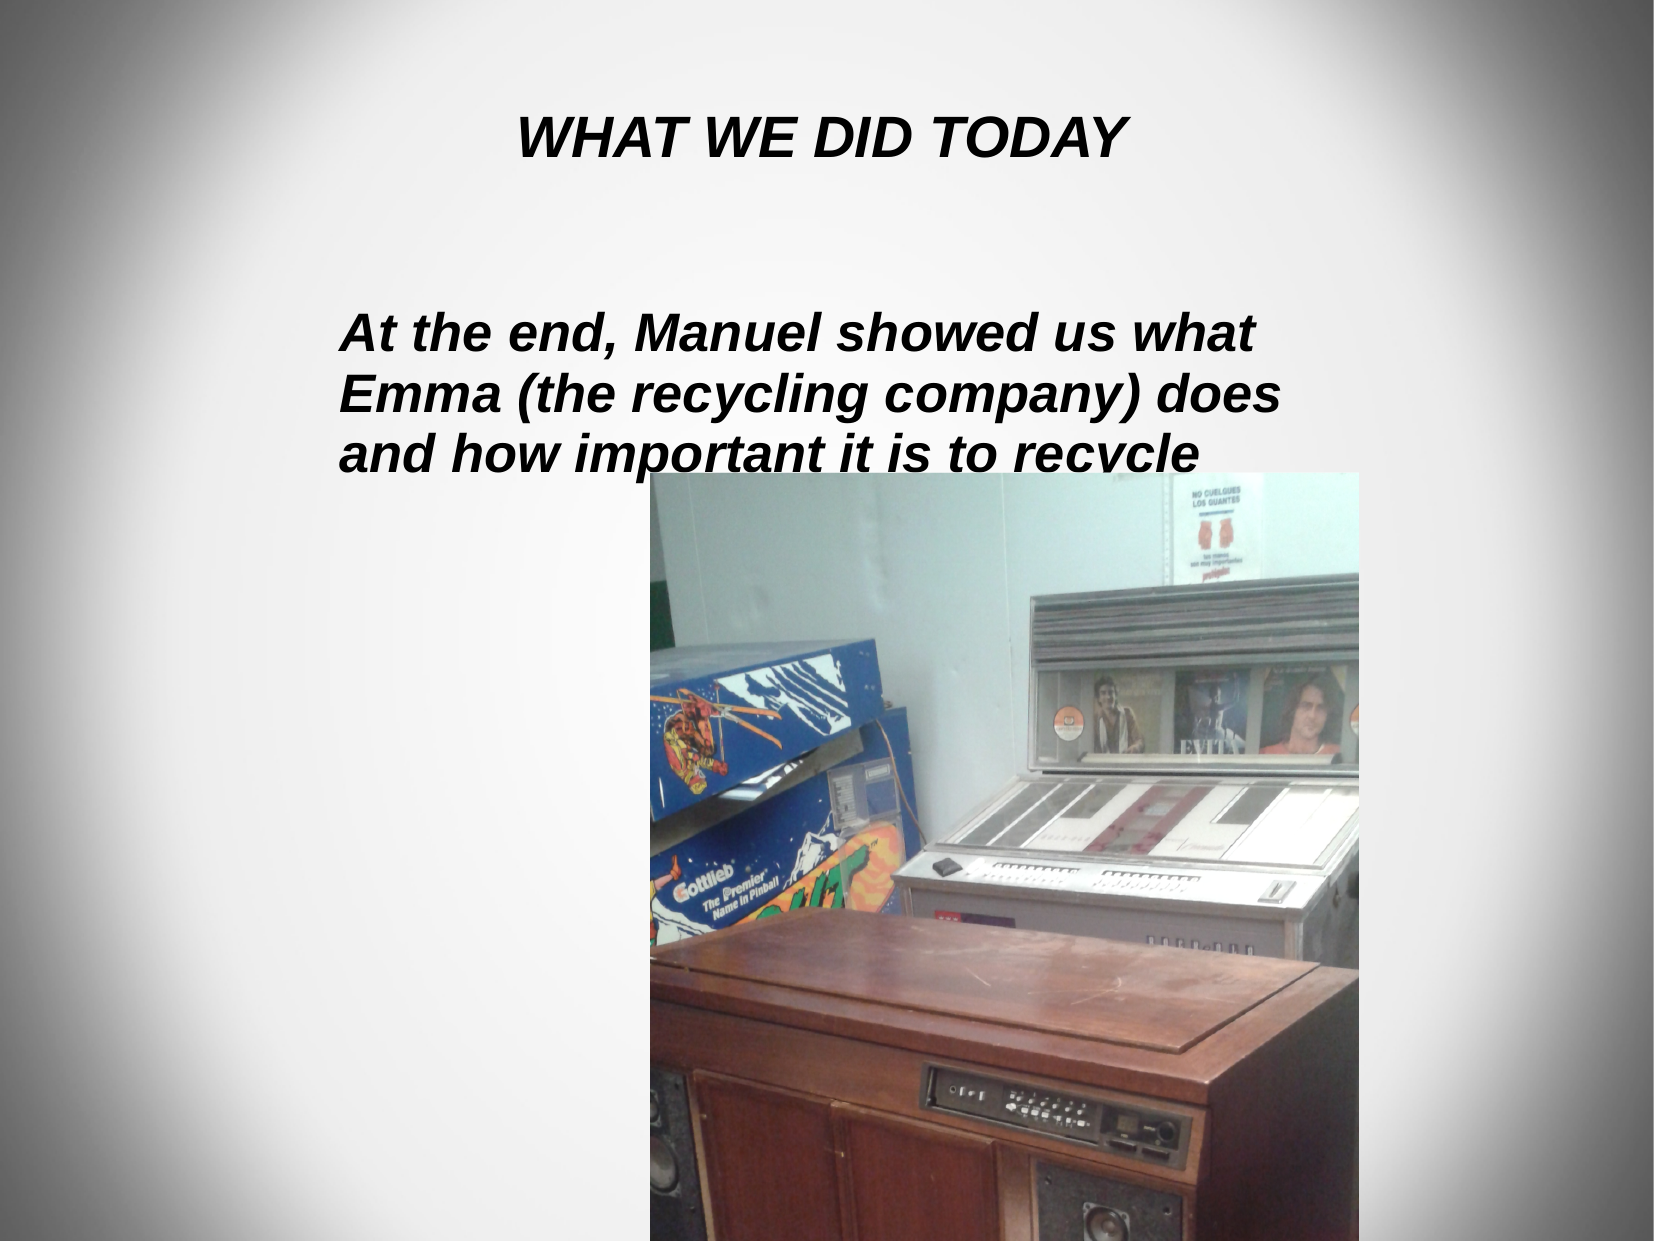

WHAT WE DID TODAY
At the end, Manuel showed us what Emma (the recycling company) does and how important it is to recycle